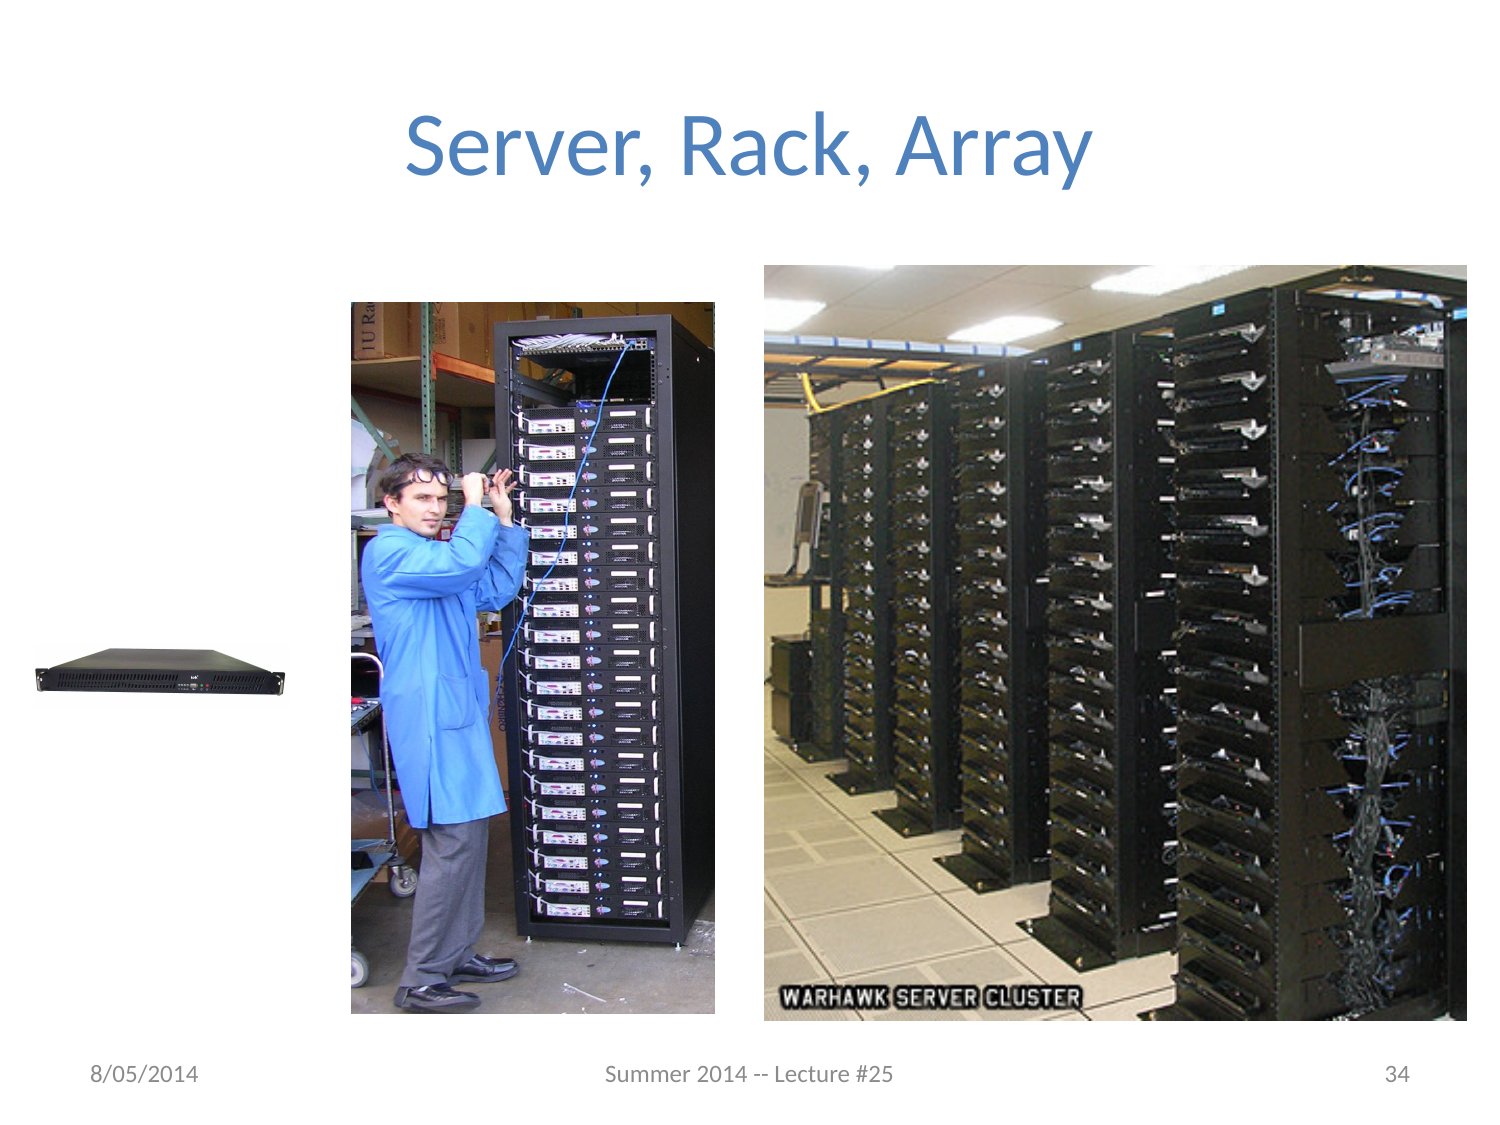

# Server, Rack, Array
8/05/2014
Summer 2014 -- Lecture #25